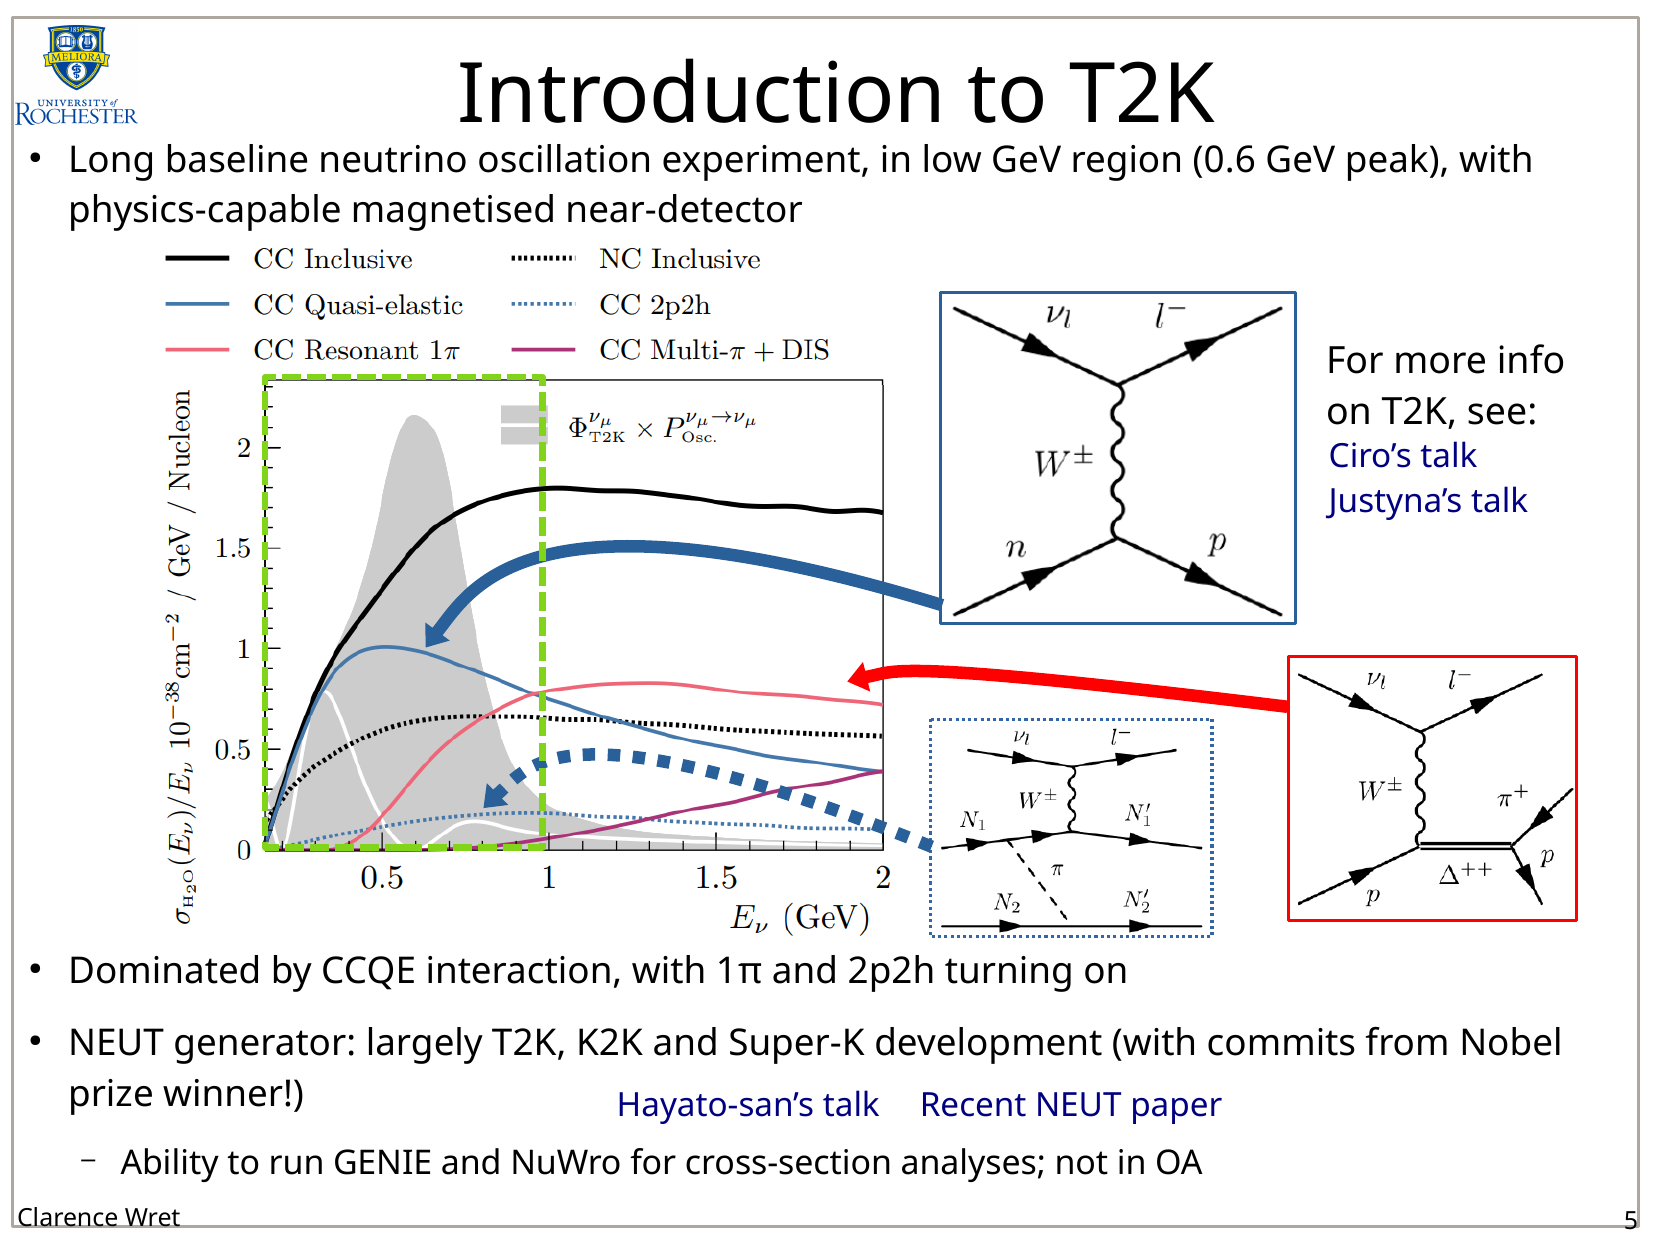

Introduction to T2K
# Long baseline neutrino oscillation experiment, in low GeV region (0.6 GeV peak), with physics-capable magnetised near-detector
Dominated by CCQE interaction, with 1π and 2p2h turning on
NEUT generator: largely T2K, K2K and Super-K development (with commits from Nobel prize winner!)
Ability to run GENIE and NuWro for cross-section analyses; not in OA
For more info on T2K, see:
Ciro’s talk
Justyna’s talk
Hayato-san’s talk
Recent NEUT paper